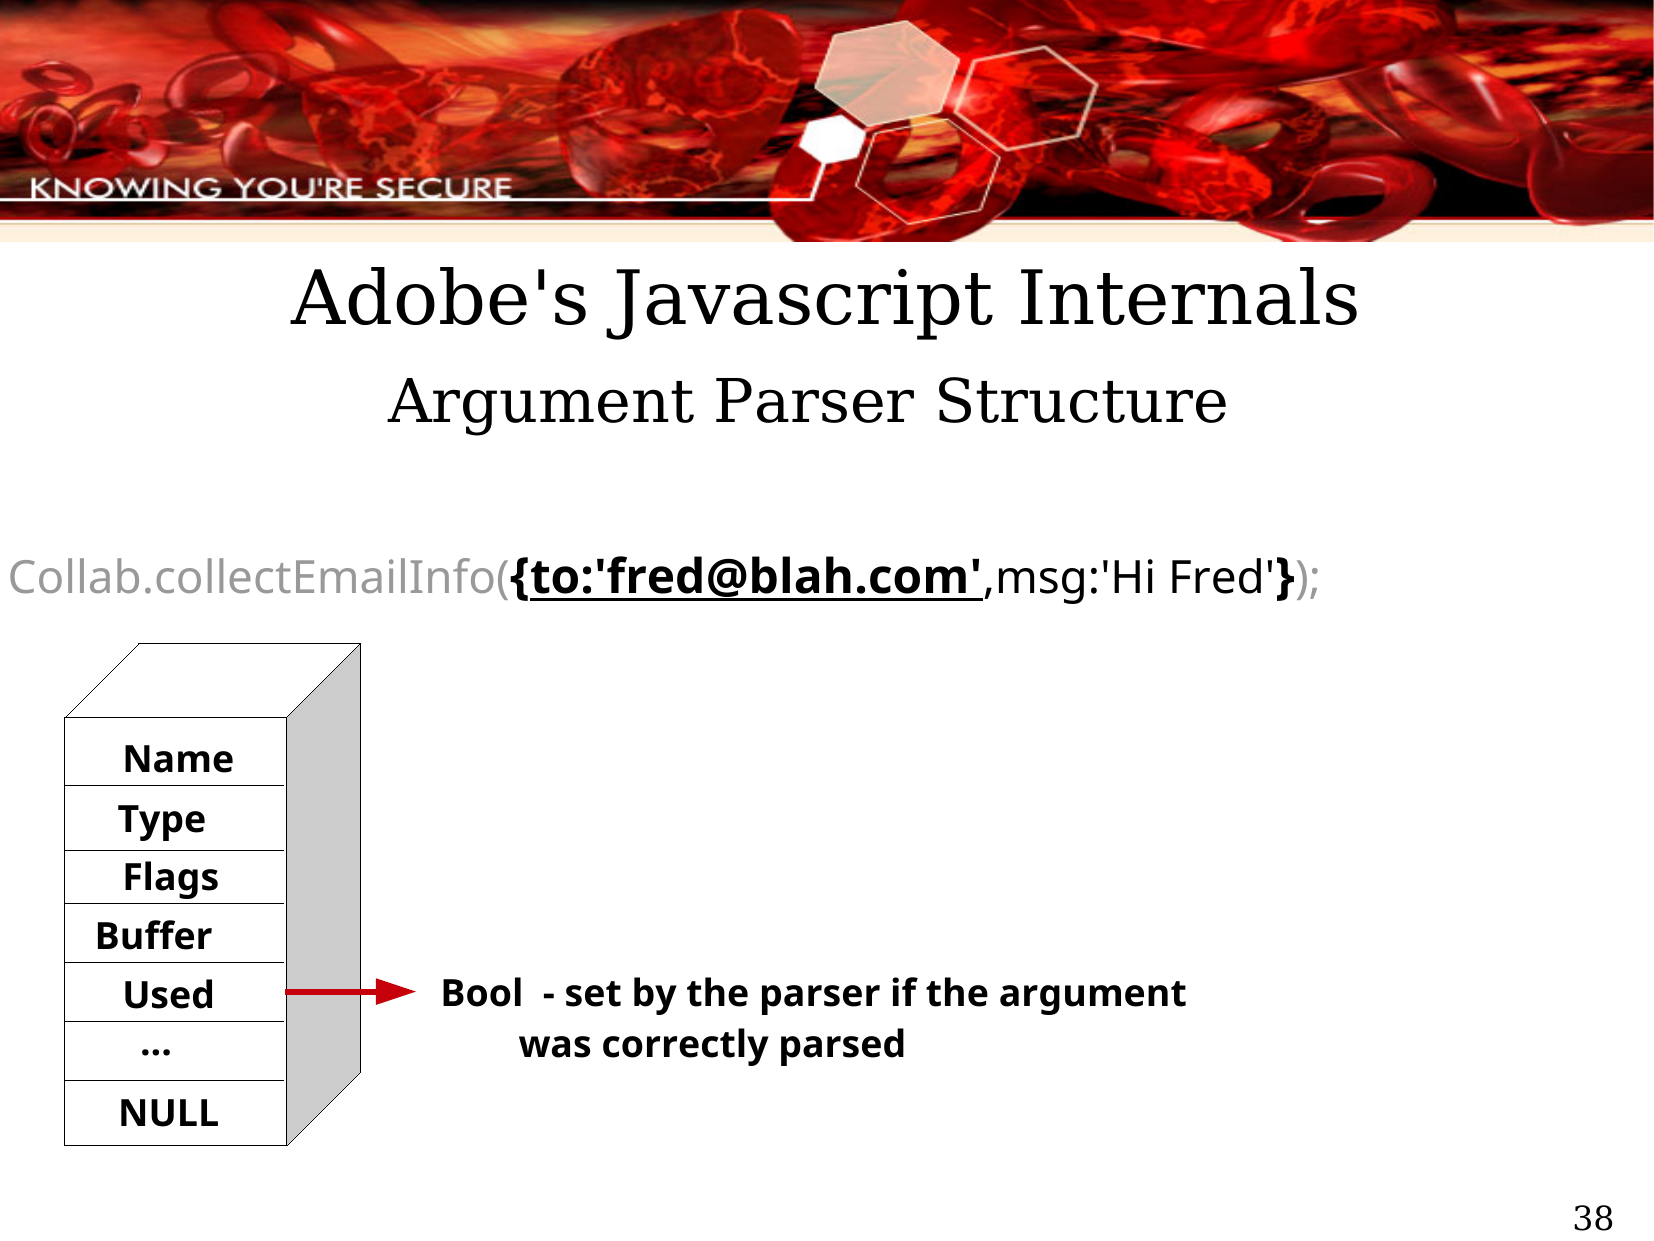

# Adobe's Javascript Internals
Argument Parser Structure
Collab.collectEmailInfo({to:'fred@blah.com',msg:'Hi Fred'});
Name
Type
Flags
Buffer
Used
...
NULL
Bool - set by the parser if the argument
 was correctly parsed